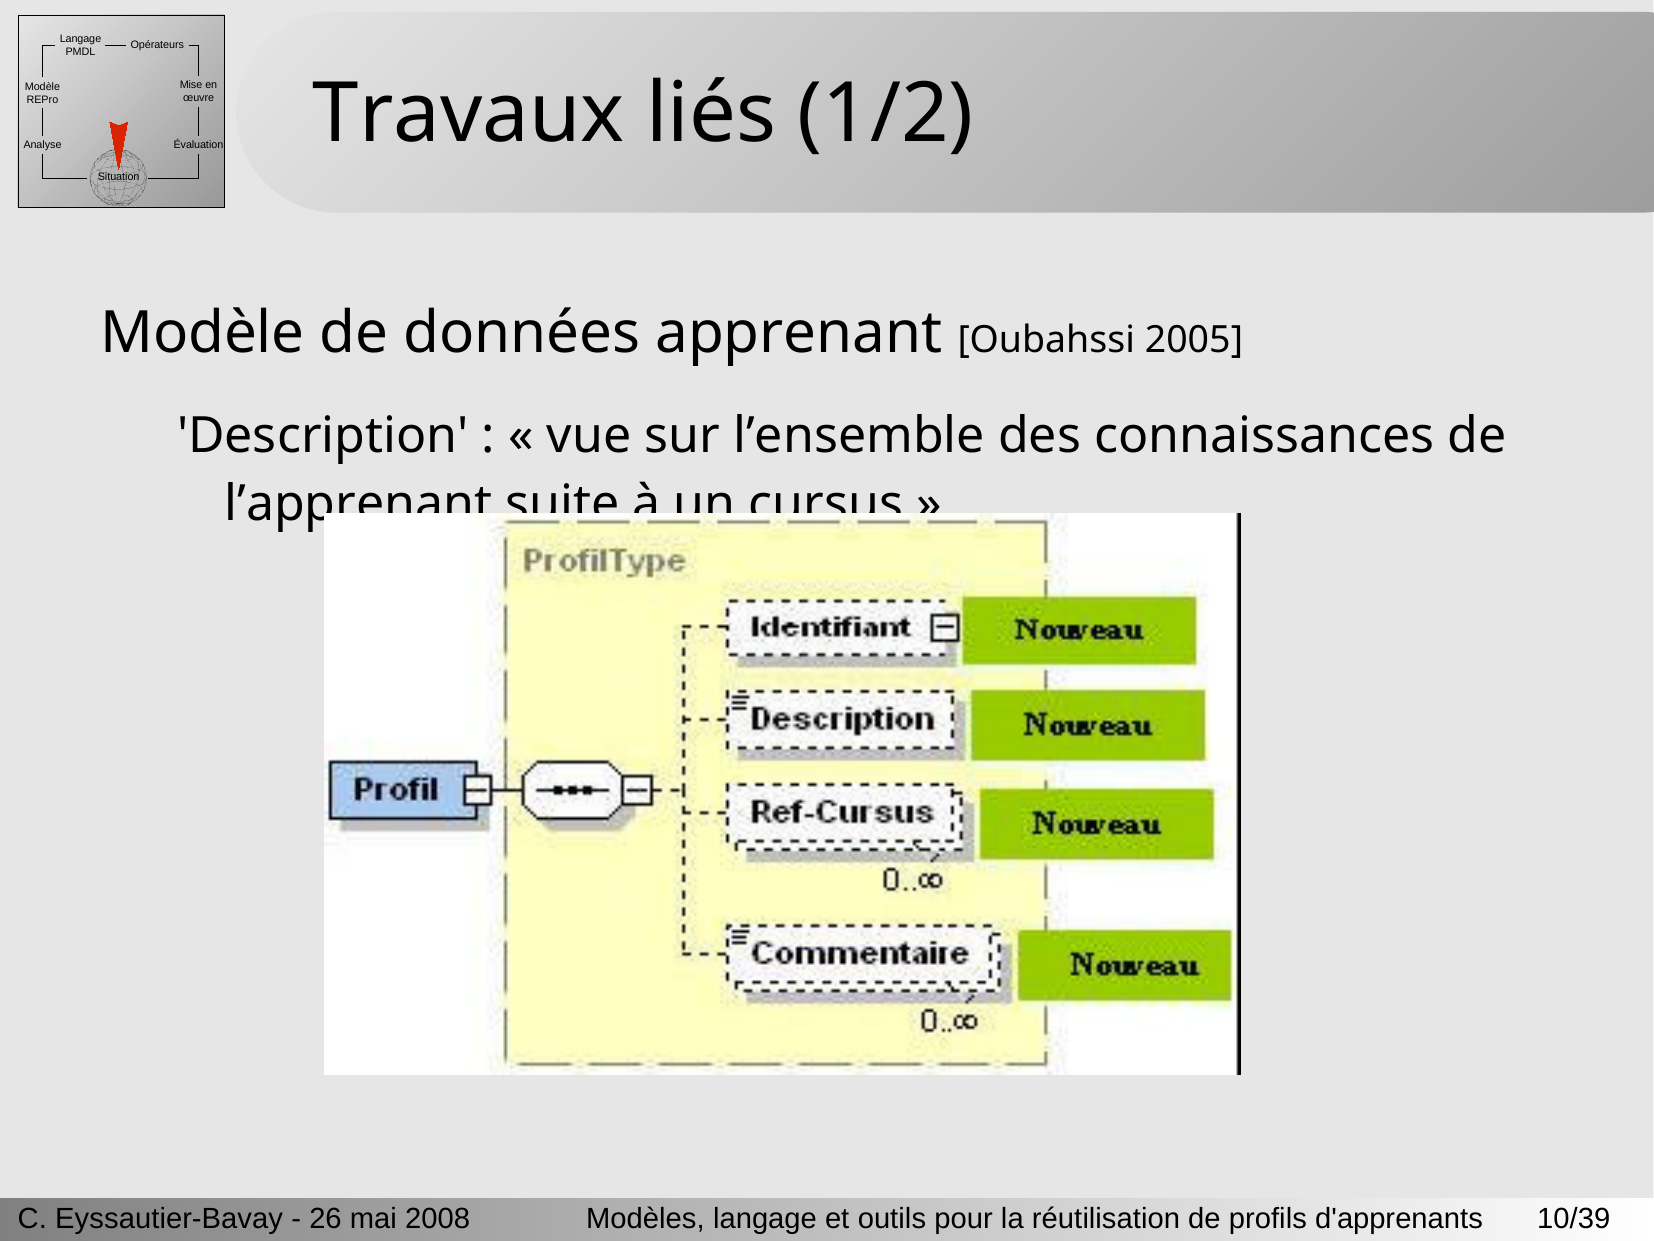

# Travaux liés (1/2)
Modèle de données apprenant [Oubahssi 2005]
'Description' : « vue sur l’ensemble des connaissances de l’apprenant suite à un cursus »
07 Mars 2008
Modèles, langage et outils pour la réutilisation de profils d'apprenants
10